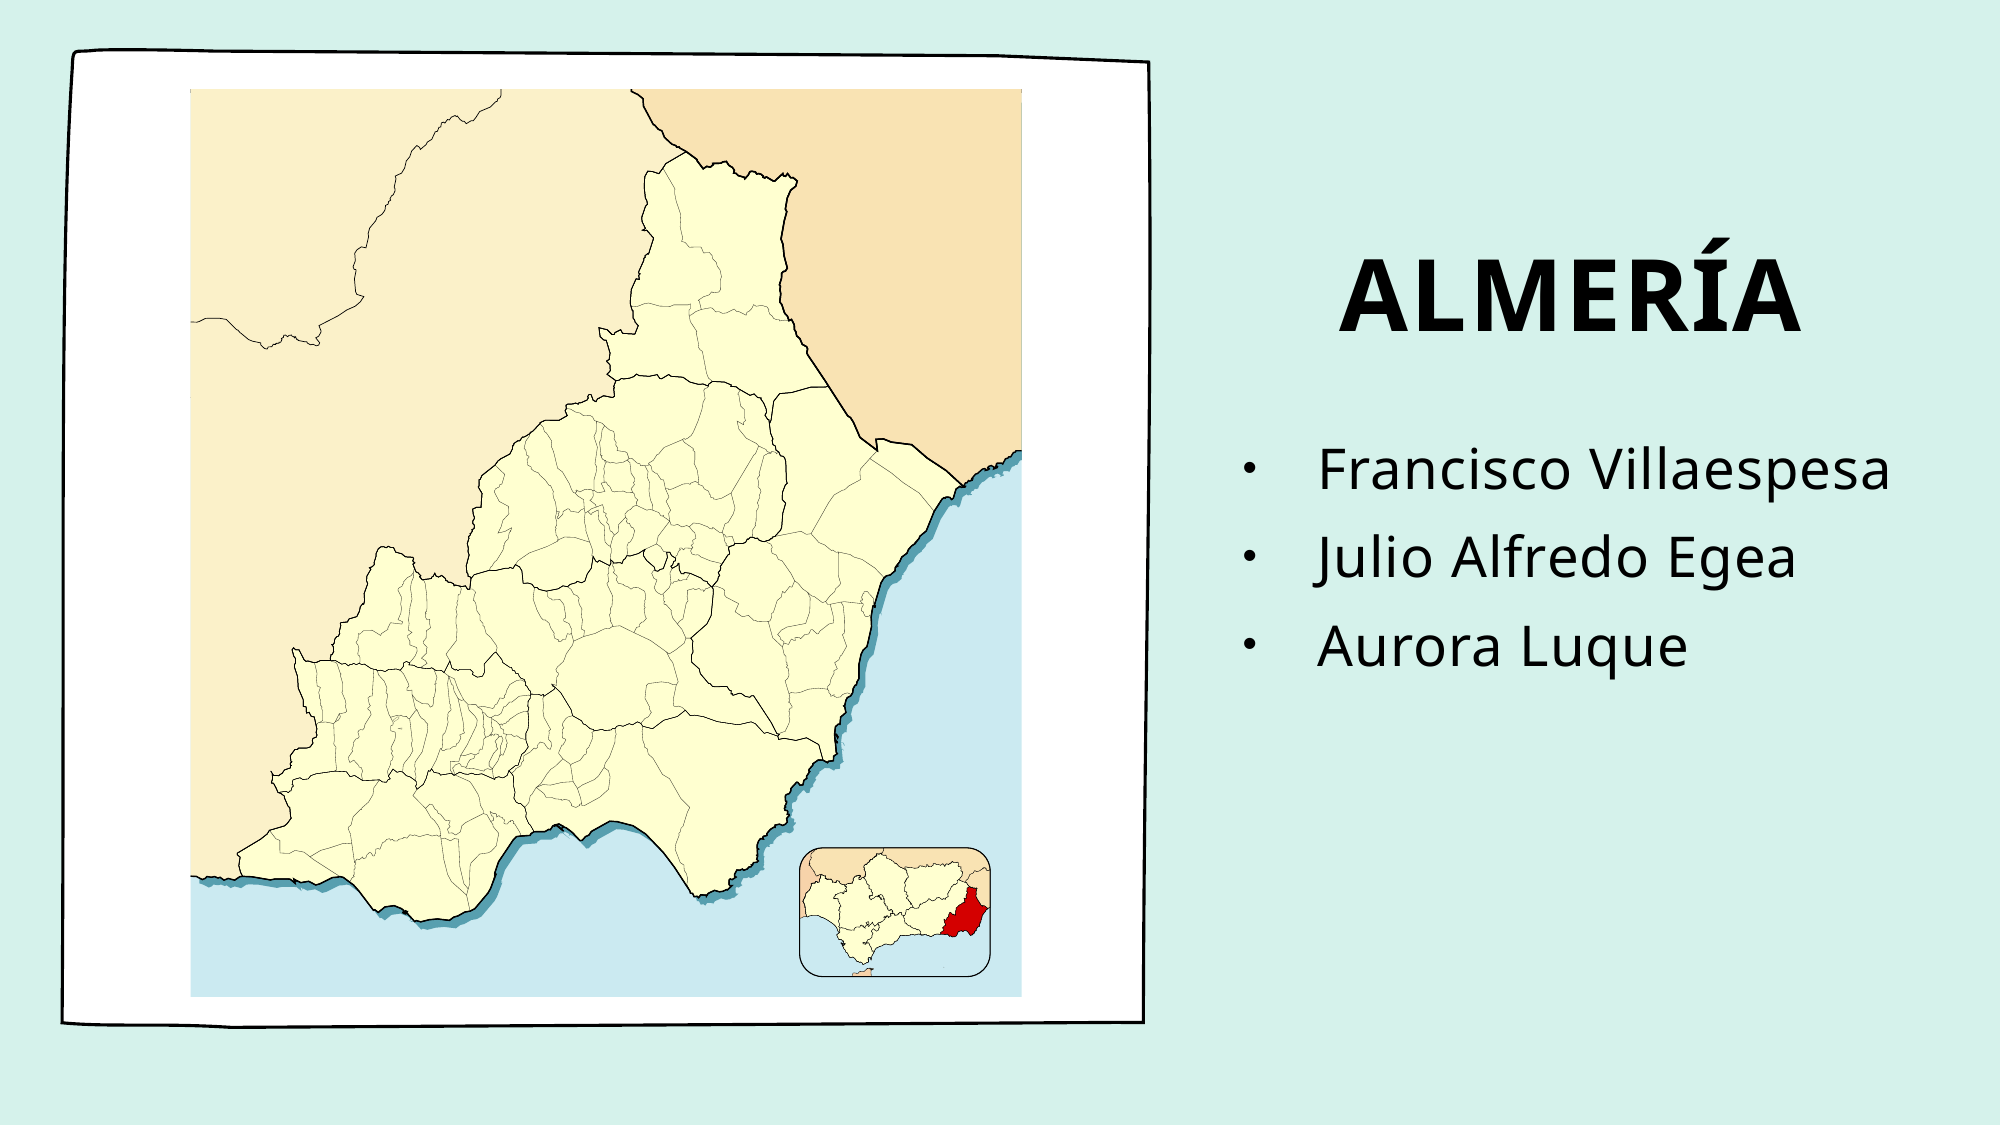

# ALMERÍA
Francisco Villaespesa
Julio Alfredo Egea
Aurora Luque